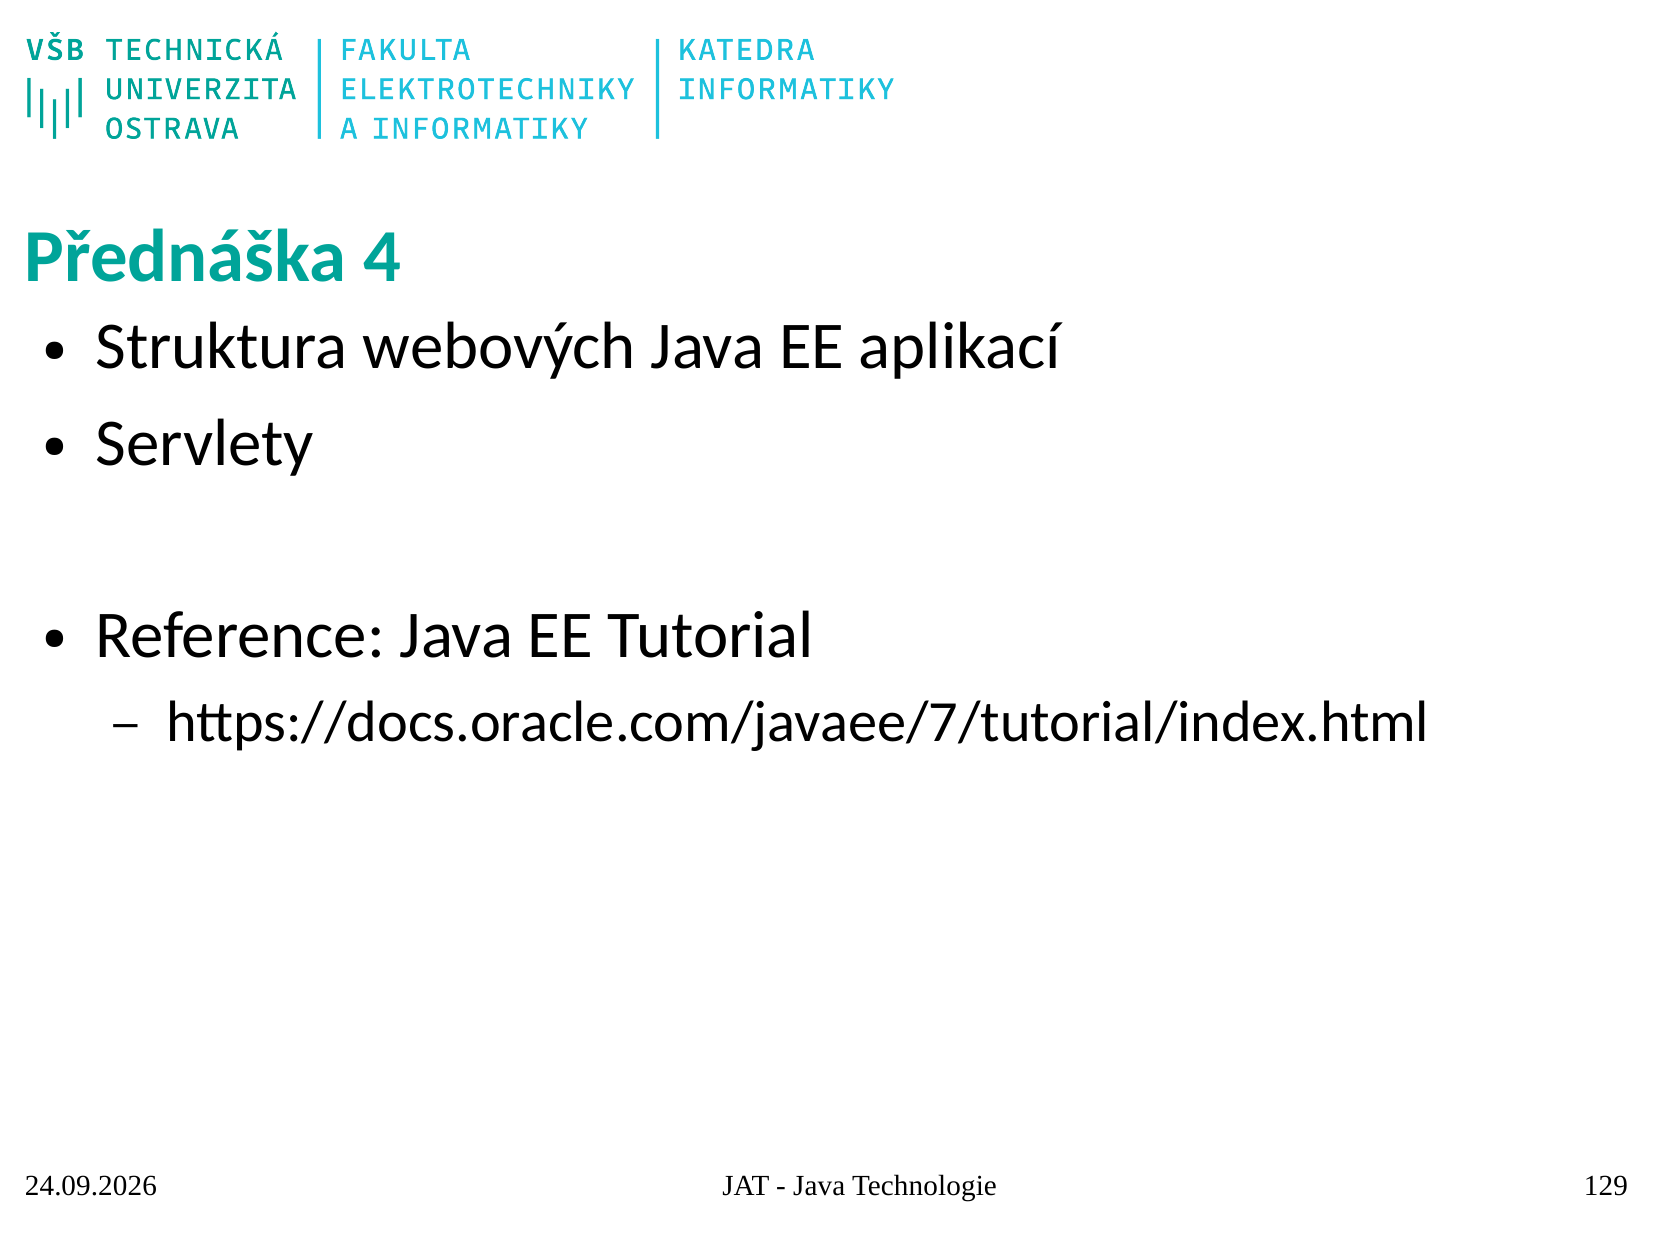

Přednáška 4
# Struktura webových Java EE aplikací
Servlety
Reference: Java EE Tutorial
https://docs.oracle.com/javaee/7/tutorial/index.html
JAT - Java Technologie
129